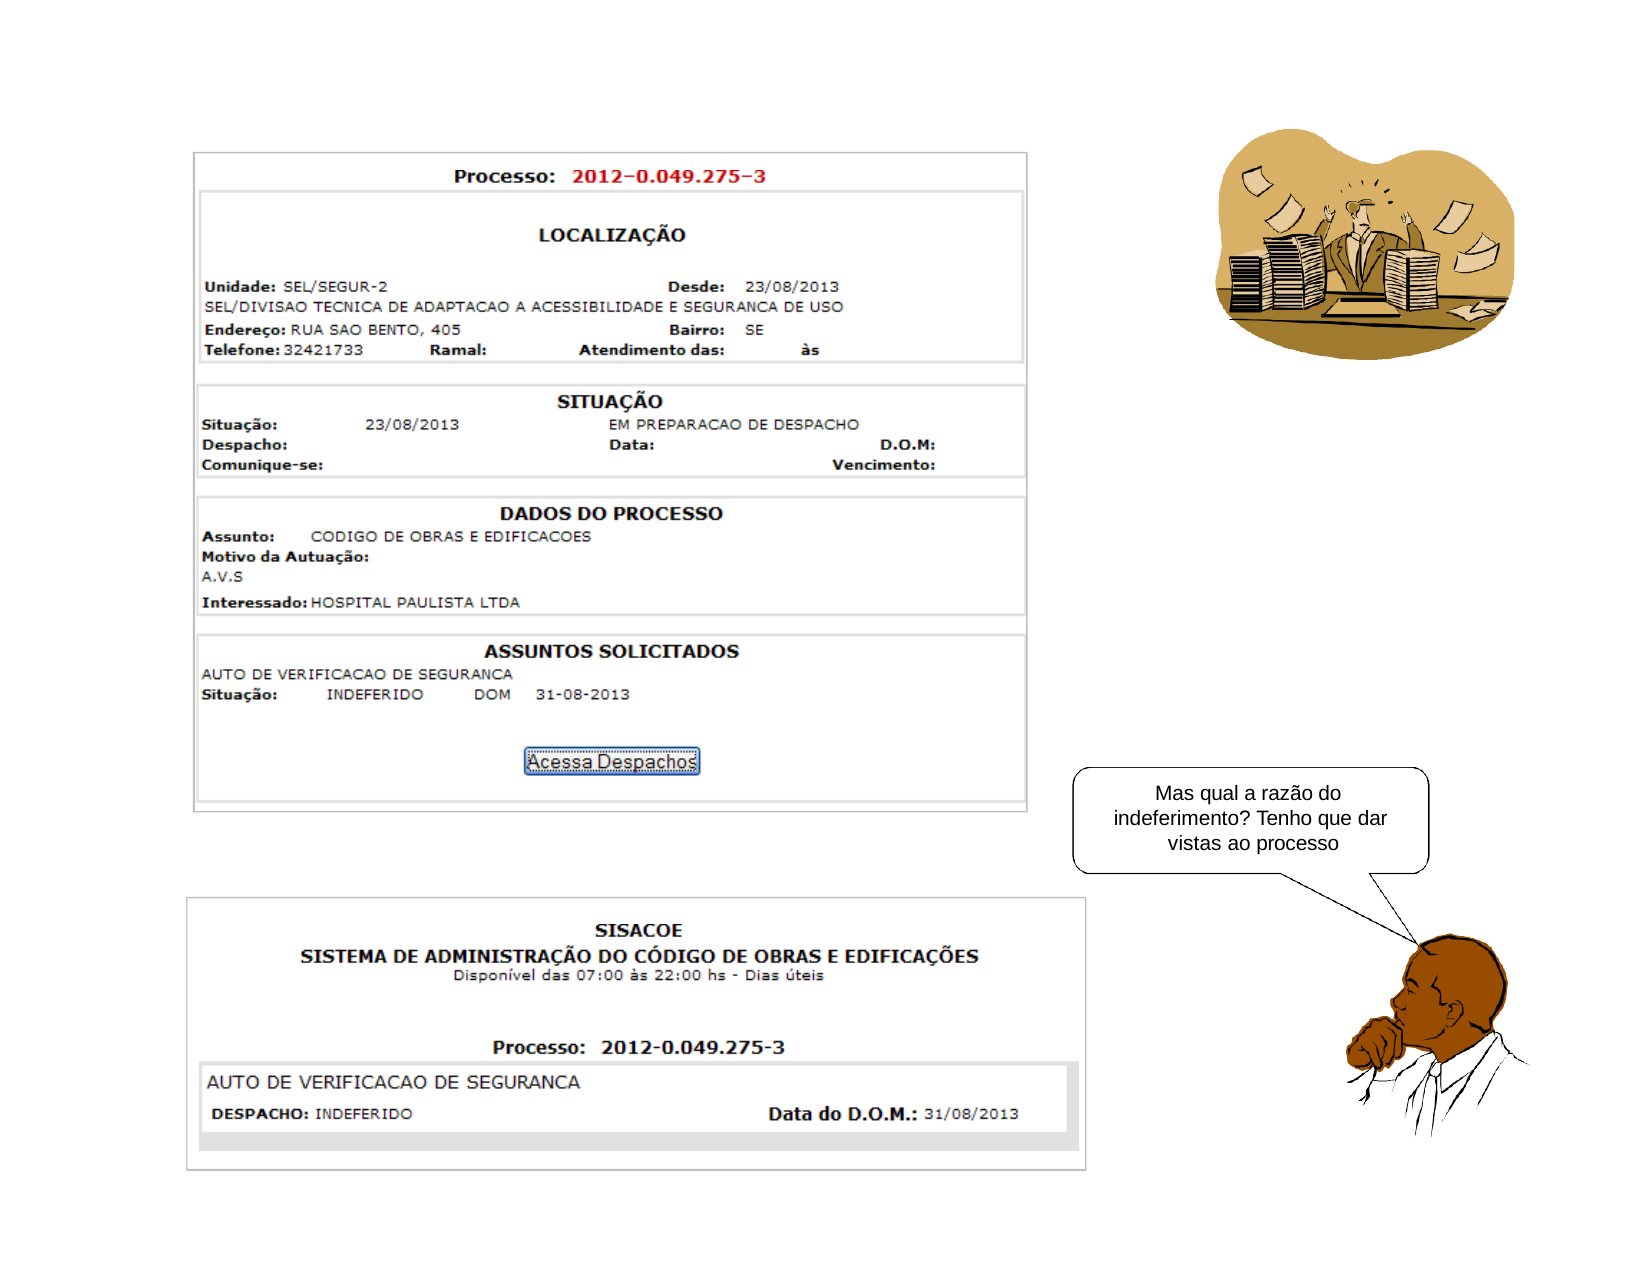

Mas qual a razão do indeferimento? Tenho que dar vistas ao processo